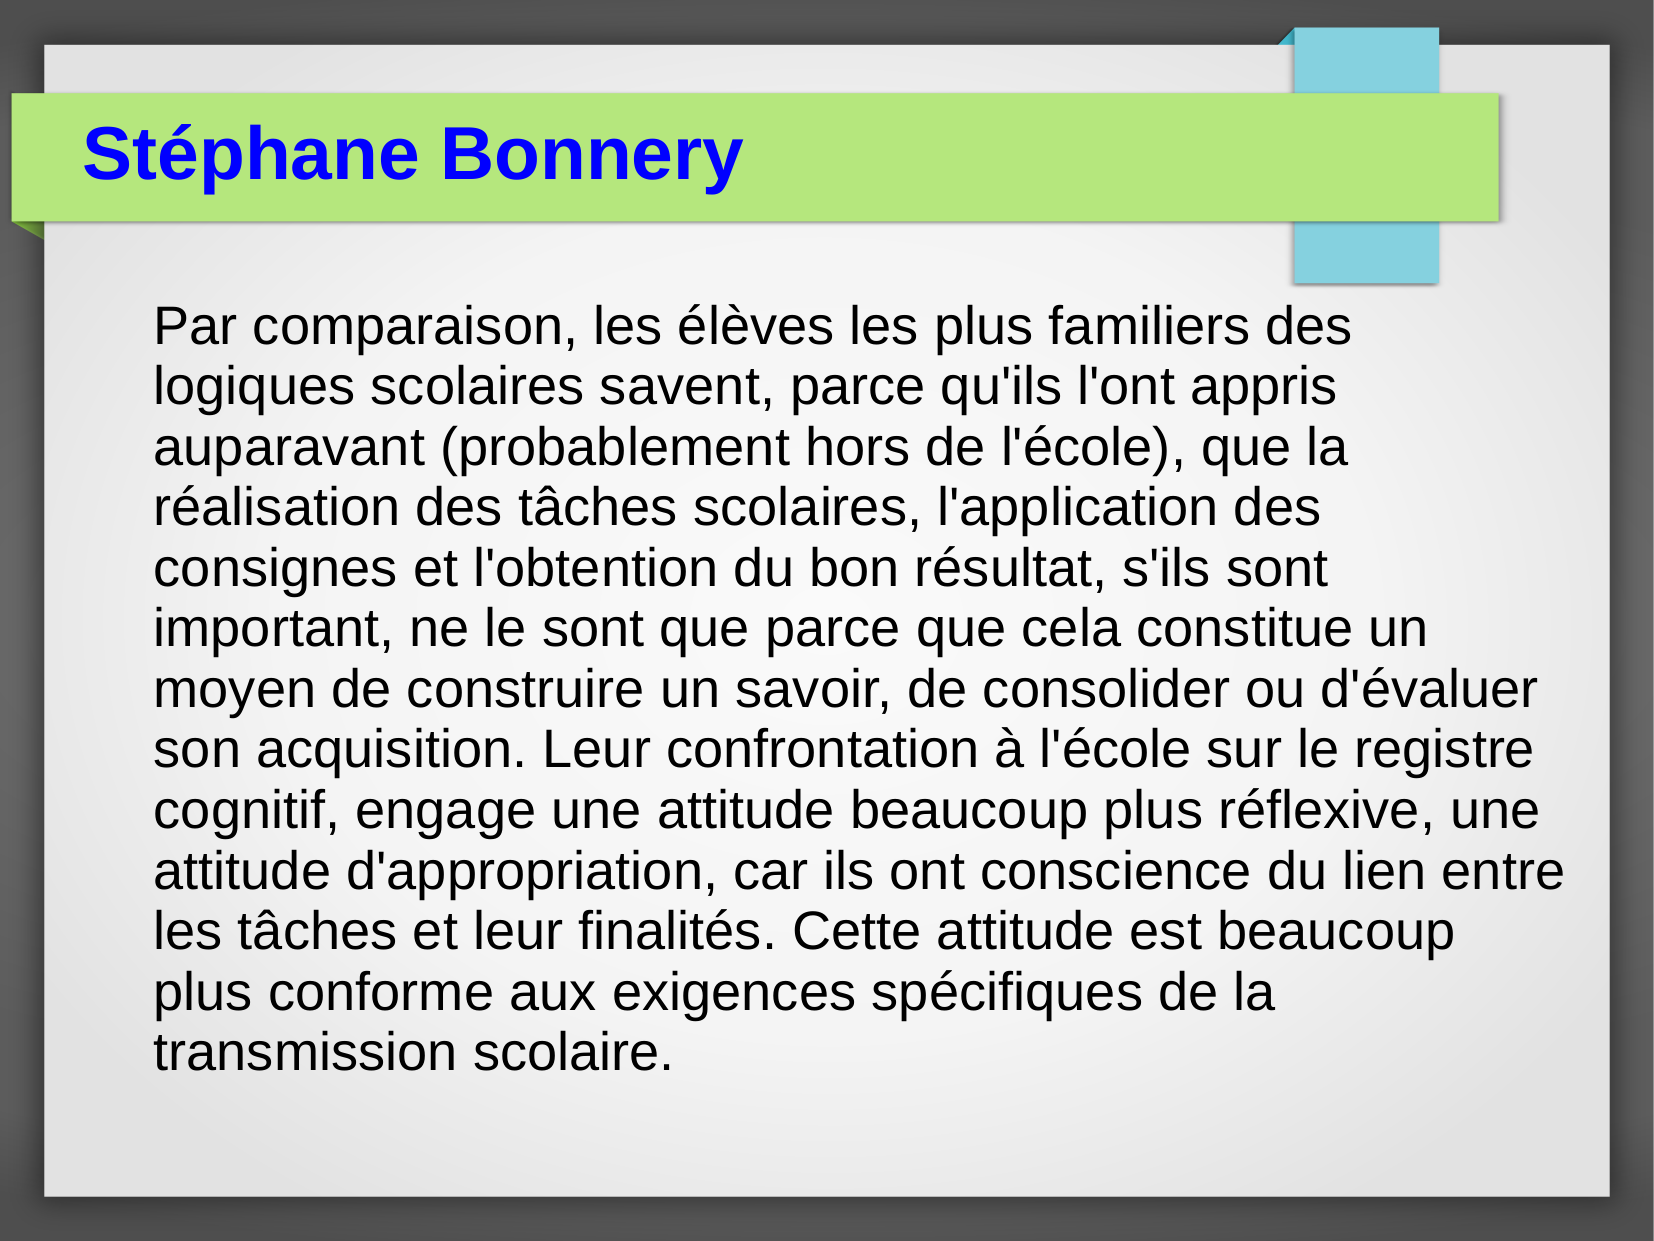

# Stéphane Bonnery
Par comparaison, les élèves les plus familiers des logiques scolaires savent, parce qu'ils l'ont appris auparavant (probablement hors de l'école), que la réalisation des tâches scolaires, l'application des consignes et l'obtention du bon résultat, s'ils sont important, ne le sont que parce que cela constitue un moyen de construire un savoir, de consolider ou d'évaluer son acquisition. Leur confrontation à l'école sur le registre cognitif, engage une attitude beaucoup plus réflexive, une attitude d'appropriation, car ils ont conscience du lien entre les tâches et leur finalités. Cette attitude est beaucoup plus conforme aux exigences spécifiques de la transmission scolaire.